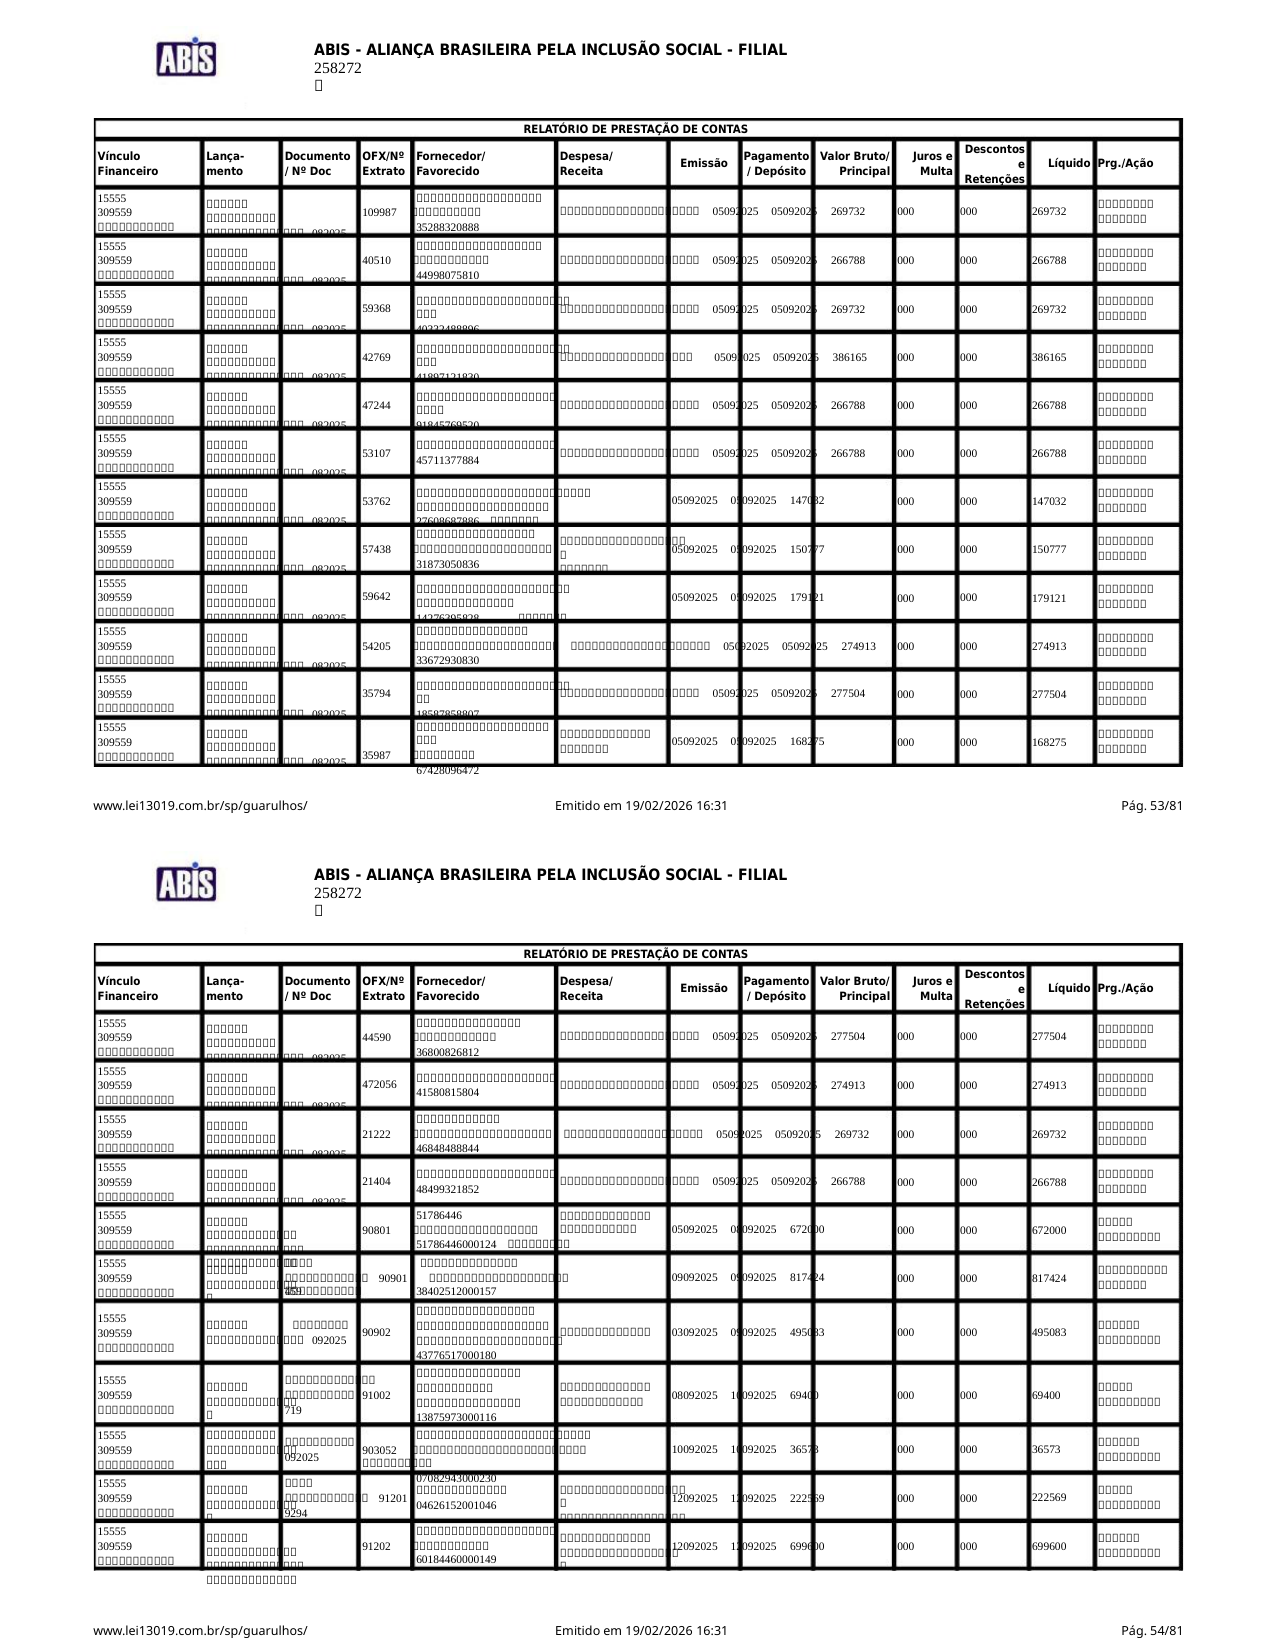

ABIS - ALIANÇA BRASILEIRA PELA INCLUSÃO SOCIAL - FILIAL


RELATÓRIO DE PRESTAÇÃO DE CONTAS
Descontos
e
Retenções
Vínculo
Financeiro
Lança-
mento
Documento
/ Nº Doc
OFX/Nº
Extrato
Fornecedor/
Favorecido
Despesa/
Receita
Pagamento
/ Depósito
Valor Bruto/
Principal
Juros e
Multa
Emissão
Líquido Prg./Ação




 

 
 


   
   
   
   
   
   


















 

 
 



























 
 












 
 







 
 







 
 







 
 
 
 


  
  
  




 

 
 







 
 
 
 







     

 
 





 
 





   




 

 
 




  
www.lei13019.com.br/sp/guarulhos/
Emitido em 19/02/2026 16:31
Pág. 53/81
ABIS - ALIANÇA BRASILEIRA PELA INCLUSÃO SOCIAL - FILIAL


RELATÓRIO DE PRESTAÇÃO DE CONTAS
Descontos
e
Retenções
Vínculo
Financeiro
Lança-
mento
Documento
/ Nº Doc
OFX/Nº
Extrato
Fornecedor/
Favorecido
Despesa/
Receita
Pagamento
/ Depósito
Valor Bruto/
Principal
Juros e
Multa
Emissão
Líquido Prg./Ação




 

 
 


   
   
















 
 














     

 
 





 
 





   





 
 
 



 
  



 
   




  









 
 





  
  





























  





  
  
  











 















 
 
 





www.lei13019.com.br/sp/guarulhos/
Emitido em 19/02/2026 16:31
Pág. 54/81